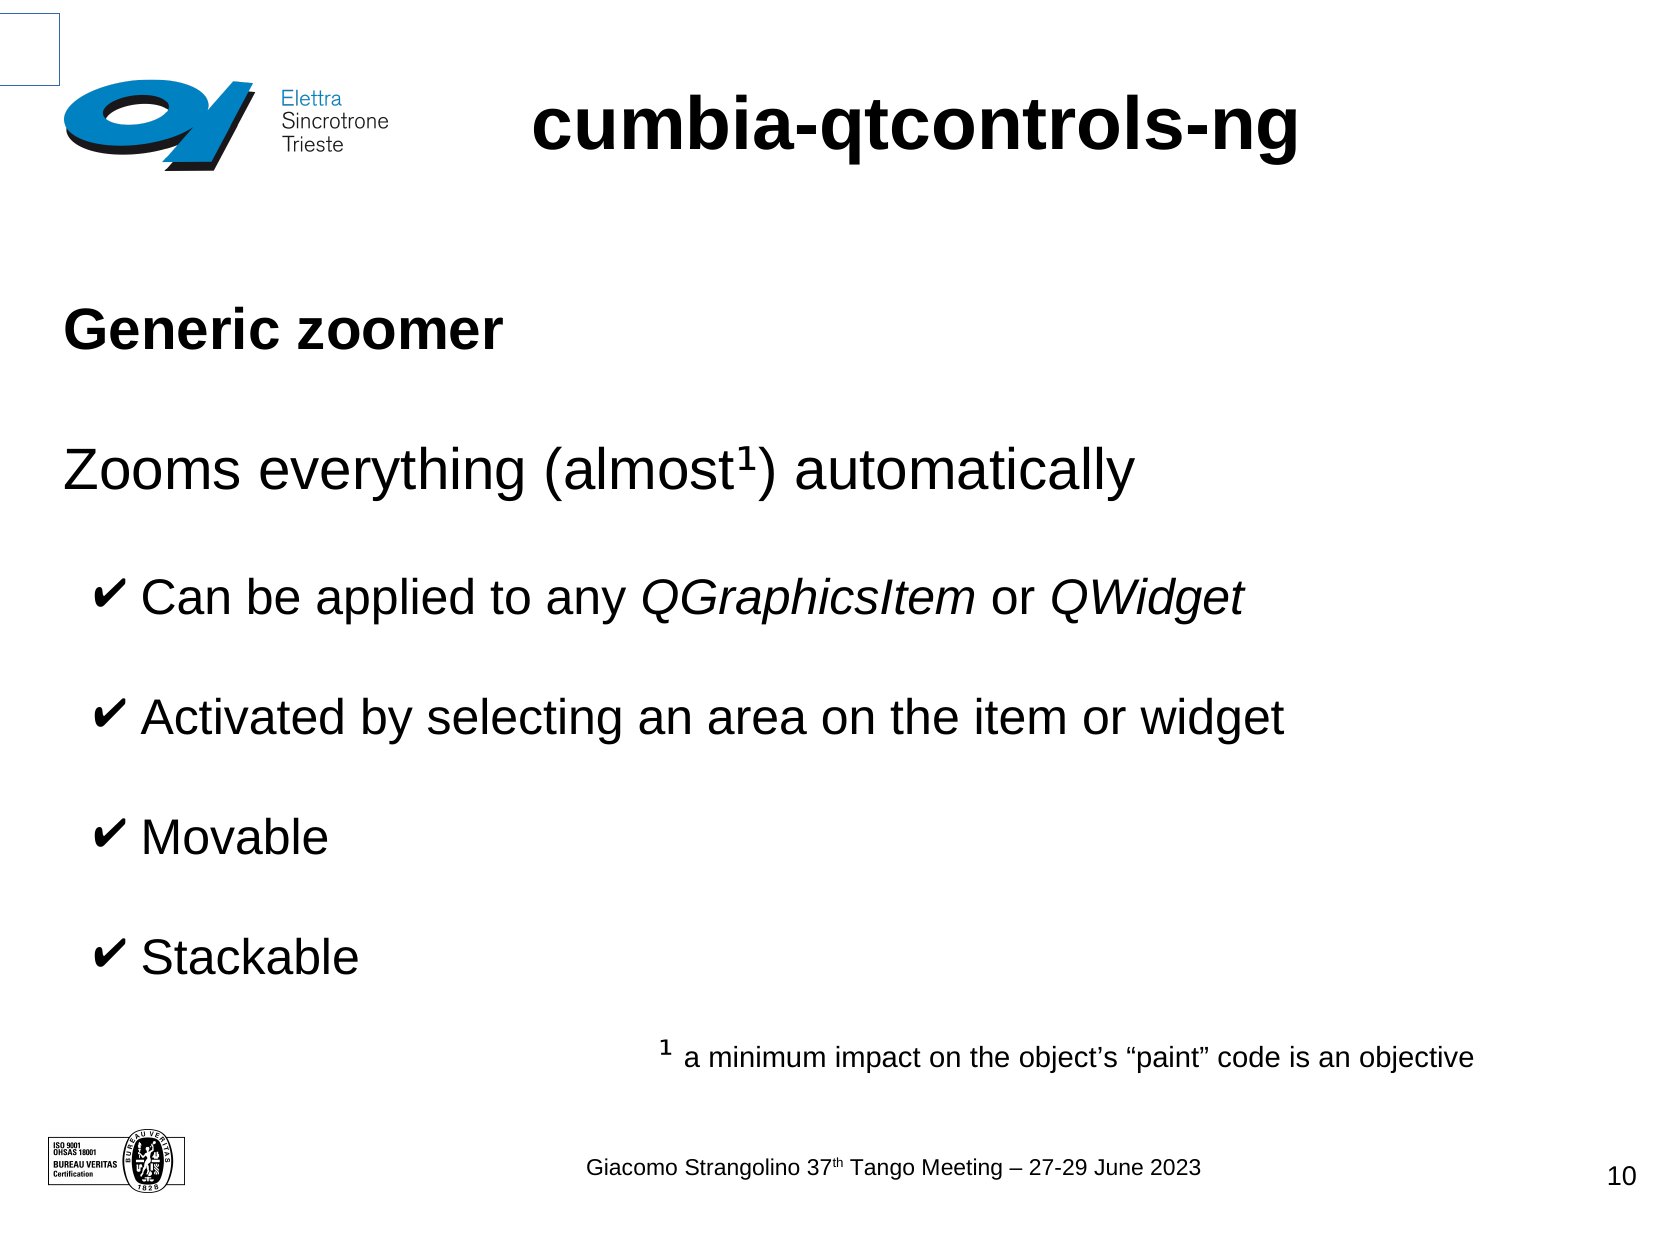

# cumbia-qtcontrols-ng
Generic zoomer
Zooms everything (almost¹) automatically
 Can be applied to any QGraphicsItem or QWidget
 Activated by selecting an area on the item or widget
 Movable
 Stackable
¹ a minimum impact on the object’s “paint” code is an objective